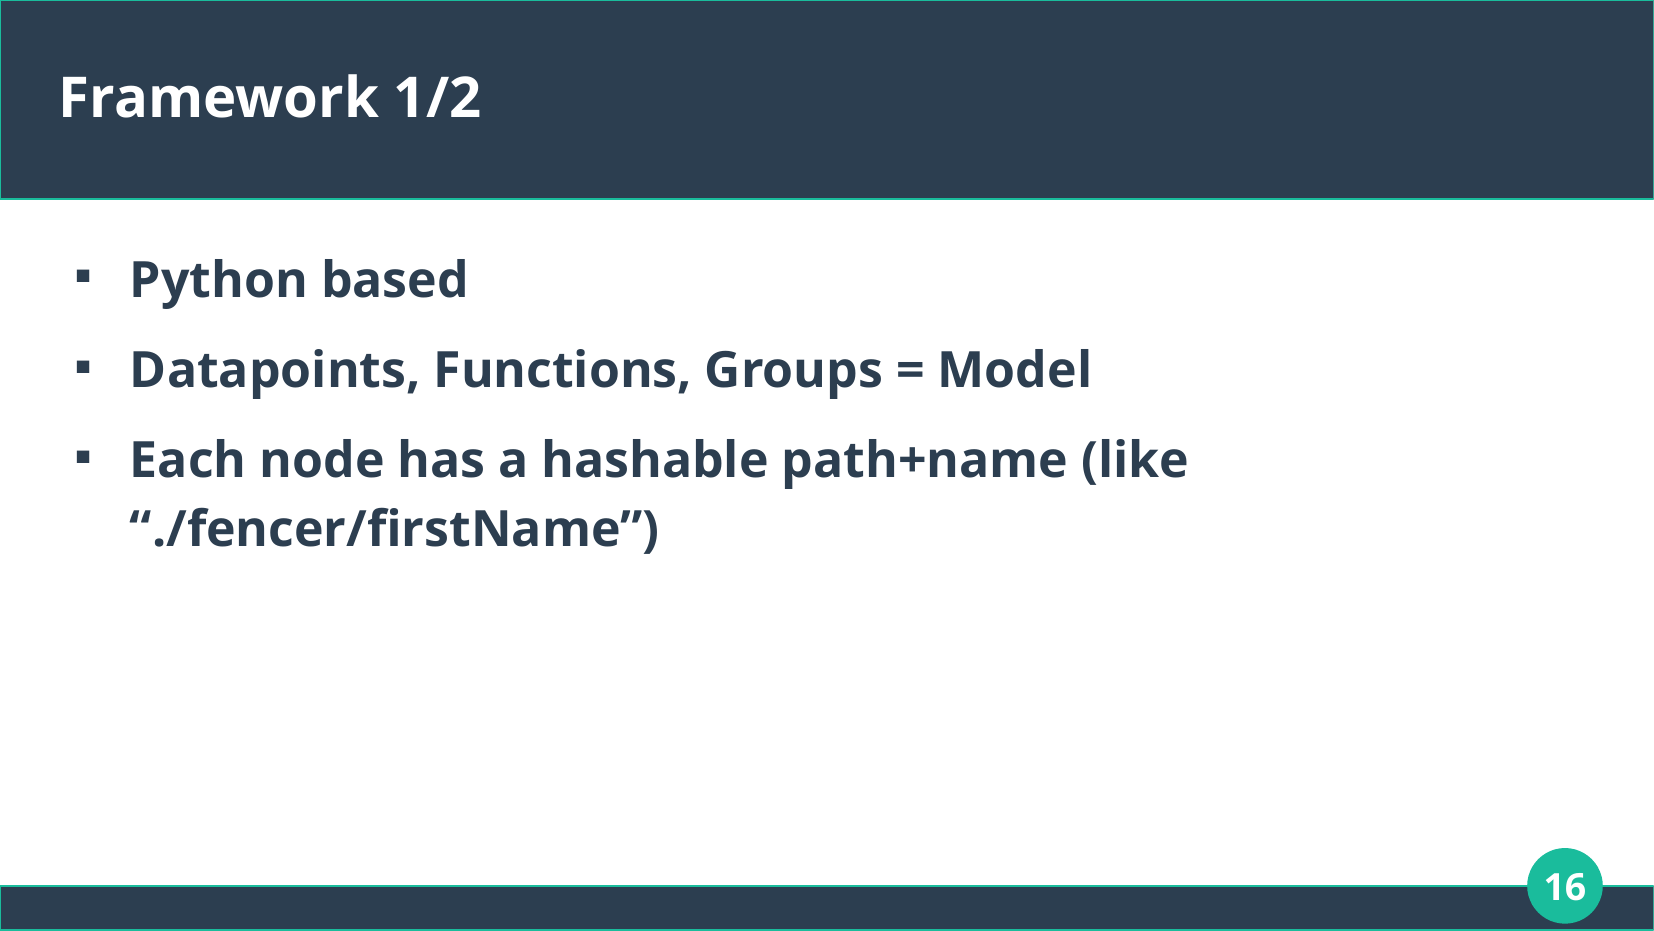

# Framework 1/2
Python based
Datapoints, Functions, Groups = Model
Each node has a hashable path+name (like “./fencer/firstName”)
16